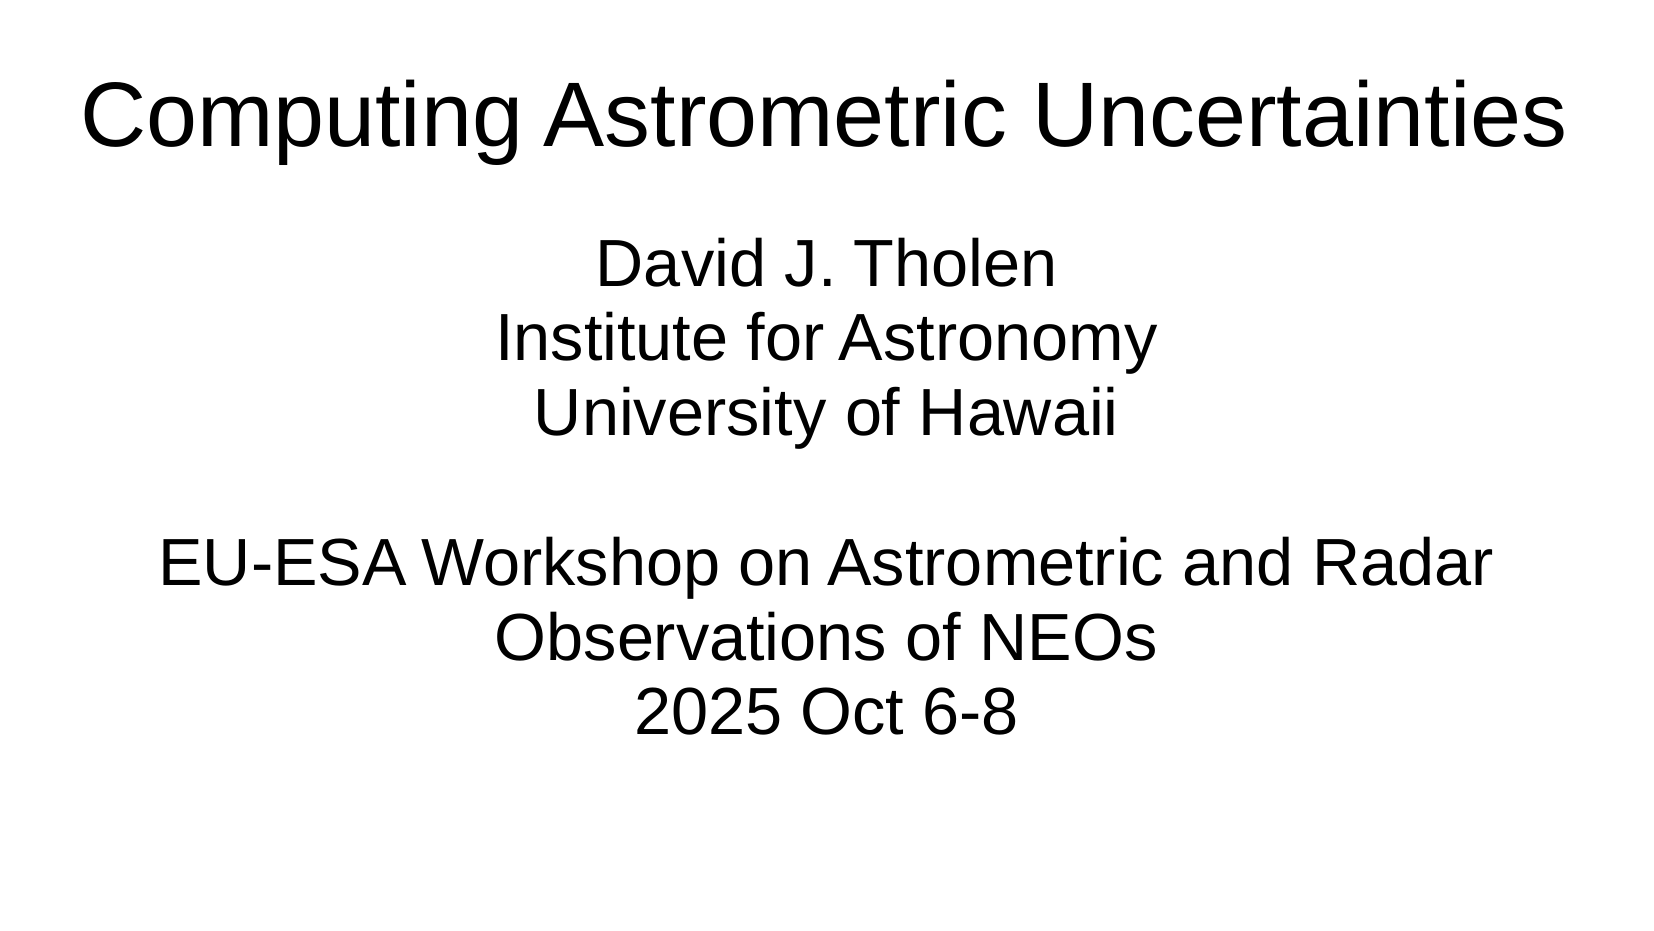

# Computing Astrometric Uncertainties
David J. Tholen
Institute for Astronomy
University of Hawaii
EU-ESA Workshop on Astrometric and Radar Observations of NEOs
2025 Oct 6-8